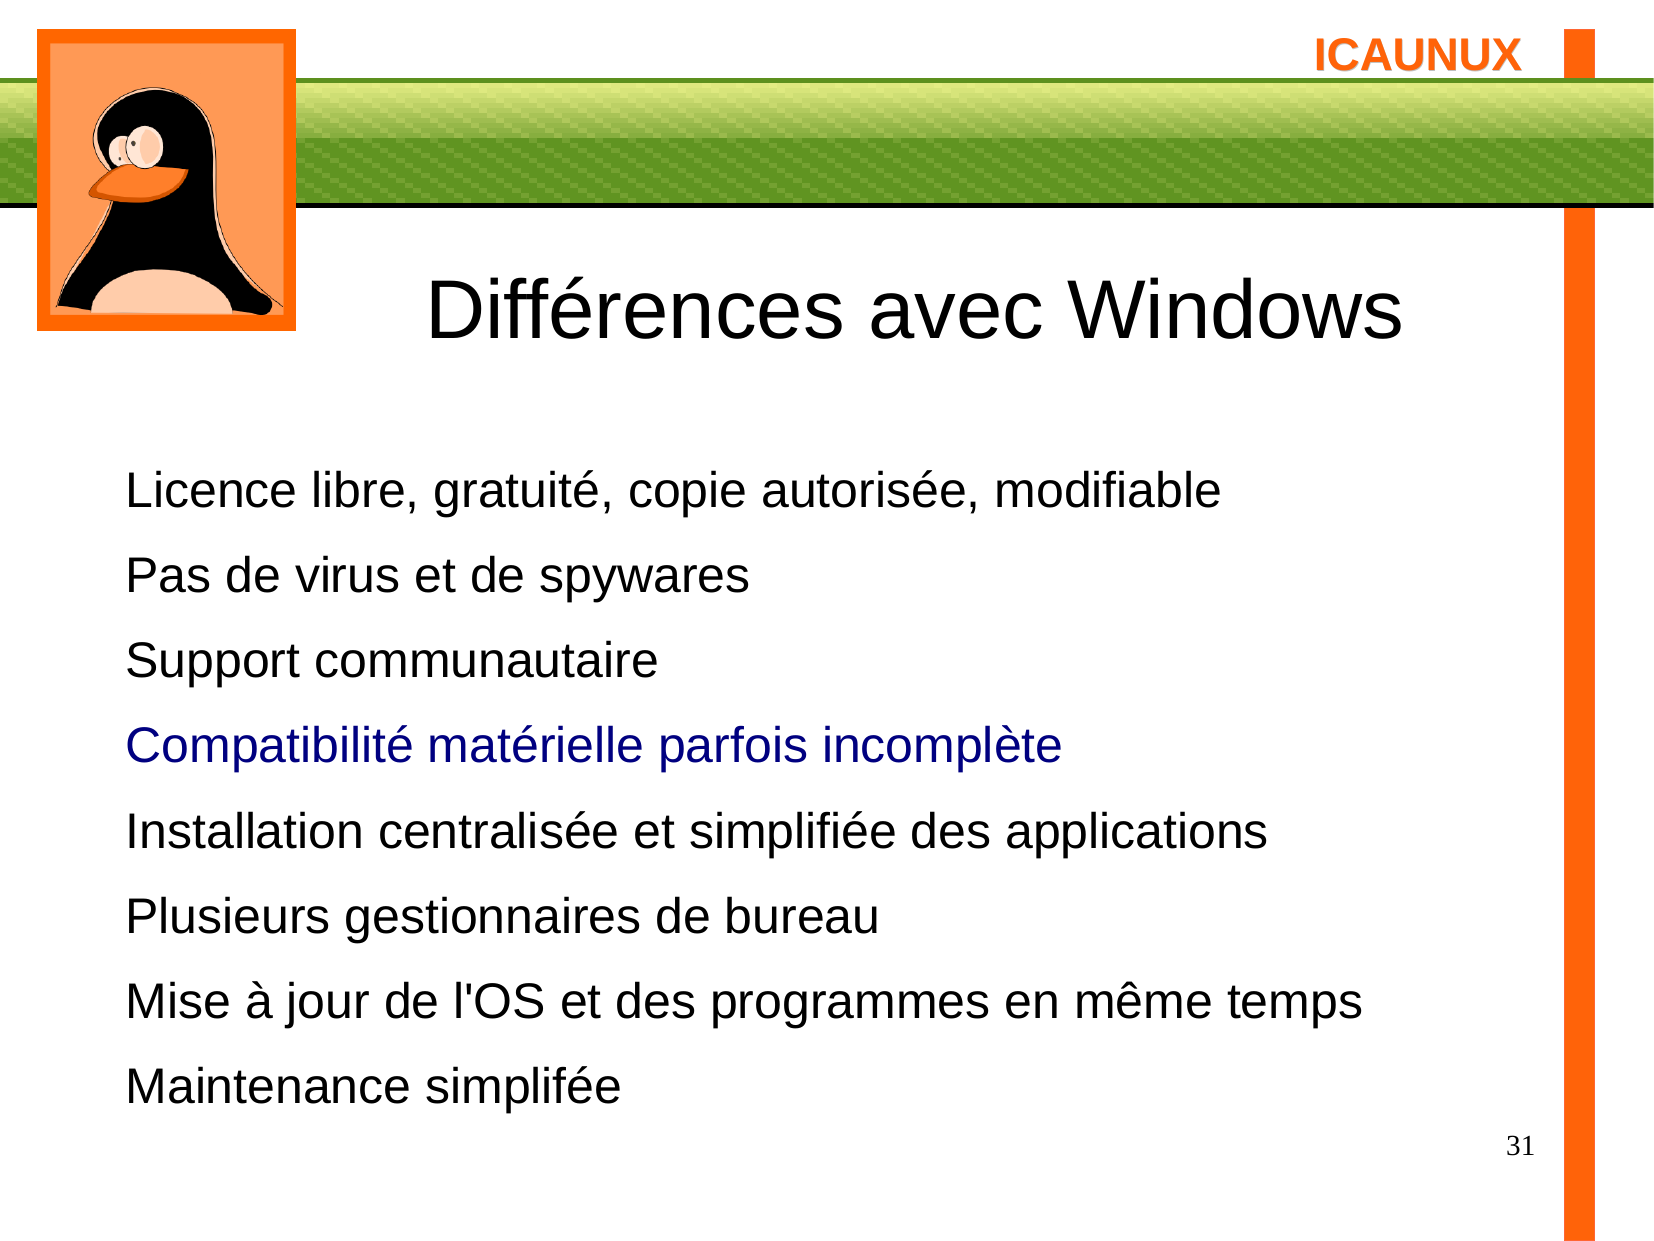

# Différences avec Windows
Licence libre, gratuité, copie autorisée, modifiable
Pas de virus et de spywares
Support communautaire
Compatibilité matérielle parfois incomplète
Installation centralisée et simplifiée des applications
Plusieurs gestionnaires de bureau
Mise à jour de l'OS et des programmes en même temps
Maintenance simplifée
31